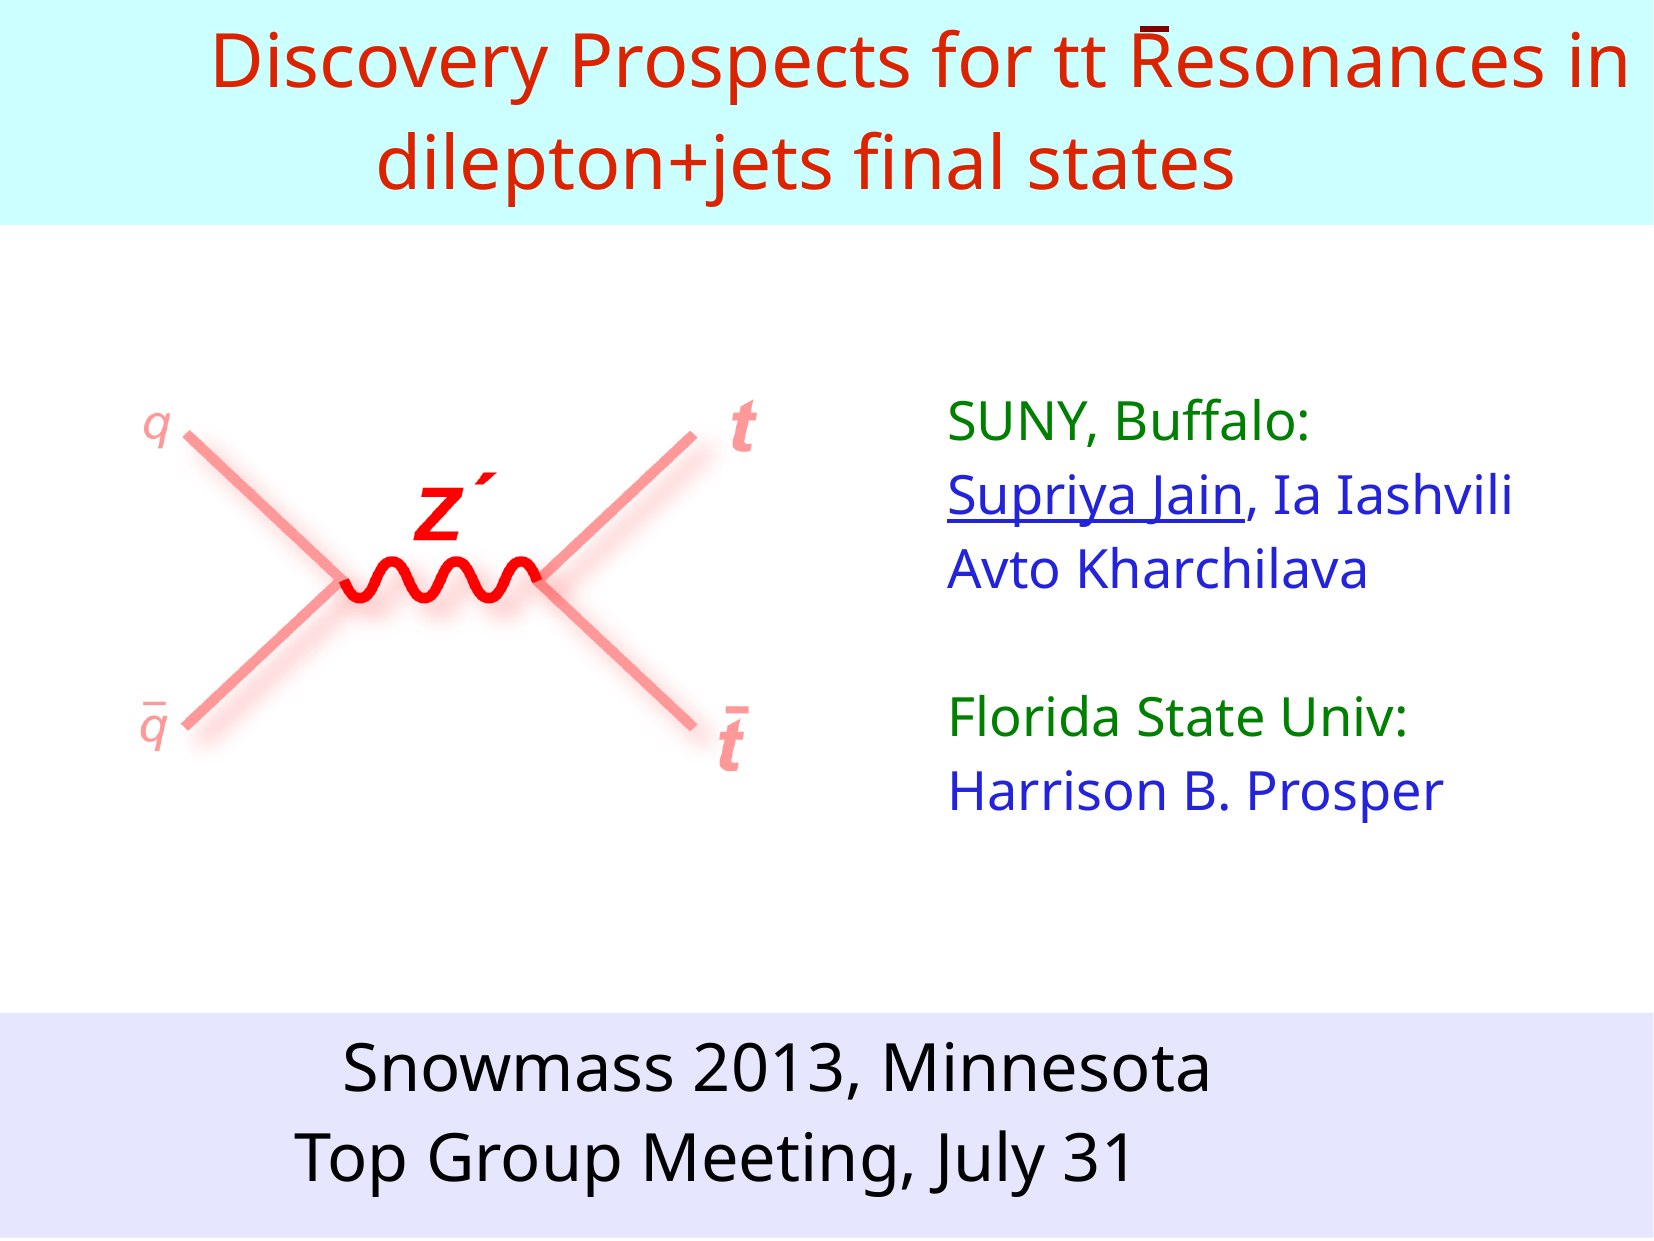

Discovery Prospects for tt Resonances in dilepton+jets final states
SUNY, Buffalo:
Supriya Jain, Ia Iashvili
Avto Kharchilava
Florida State Univ:
Harrison B. Prosper
 Snowmass 2013, Minnesota
 Top Group Meeting, July 31
1